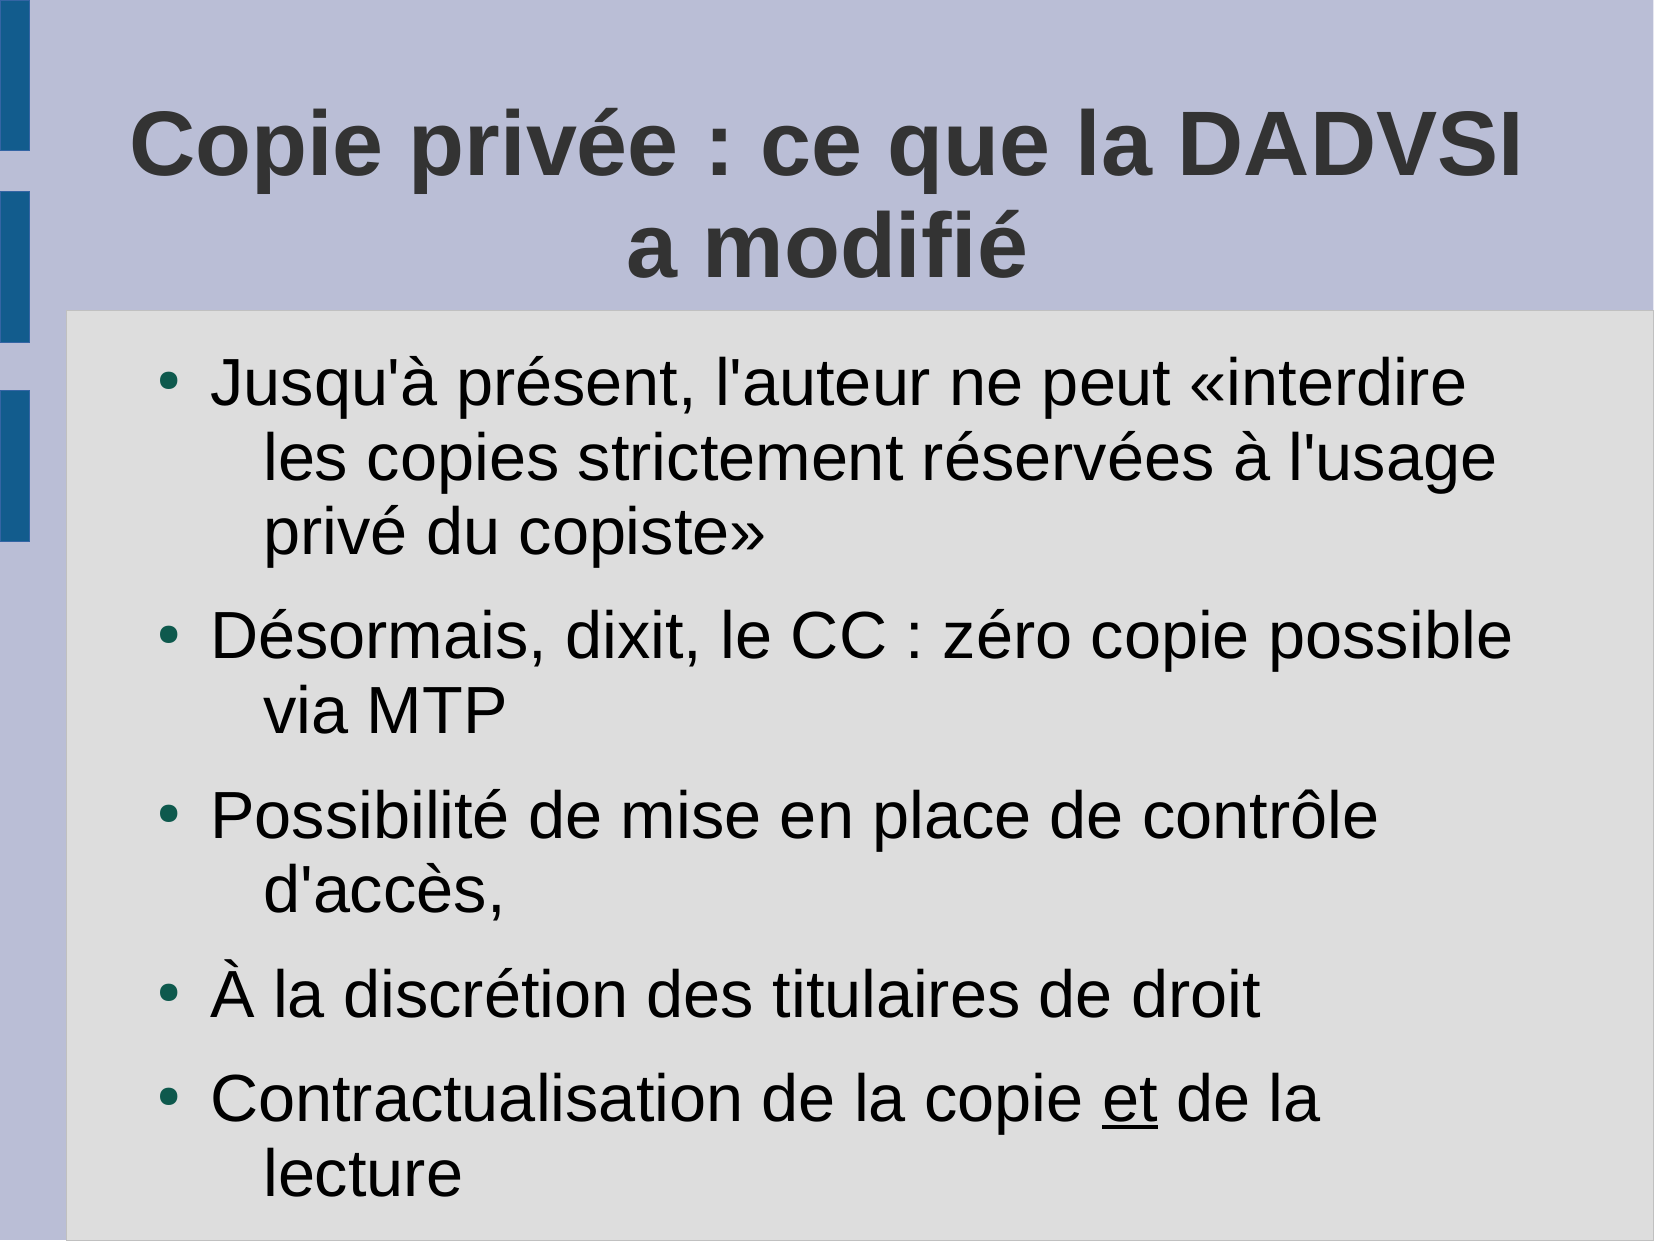

# Copie privée : ce que la DADVSI a modifié
Jusqu'à présent, l'auteur ne peut «interdire les copies strictement réservées à l'usage privé du copiste»
Désormais, dixit, le CC : zéro copie possible via MTP
Possibilité de mise en place de contrôle d'accès,
À la discrétion des titulaires de droit
Contractualisation de la copie et de la lecture
En cas de litige, concertation puis autorité des MTP